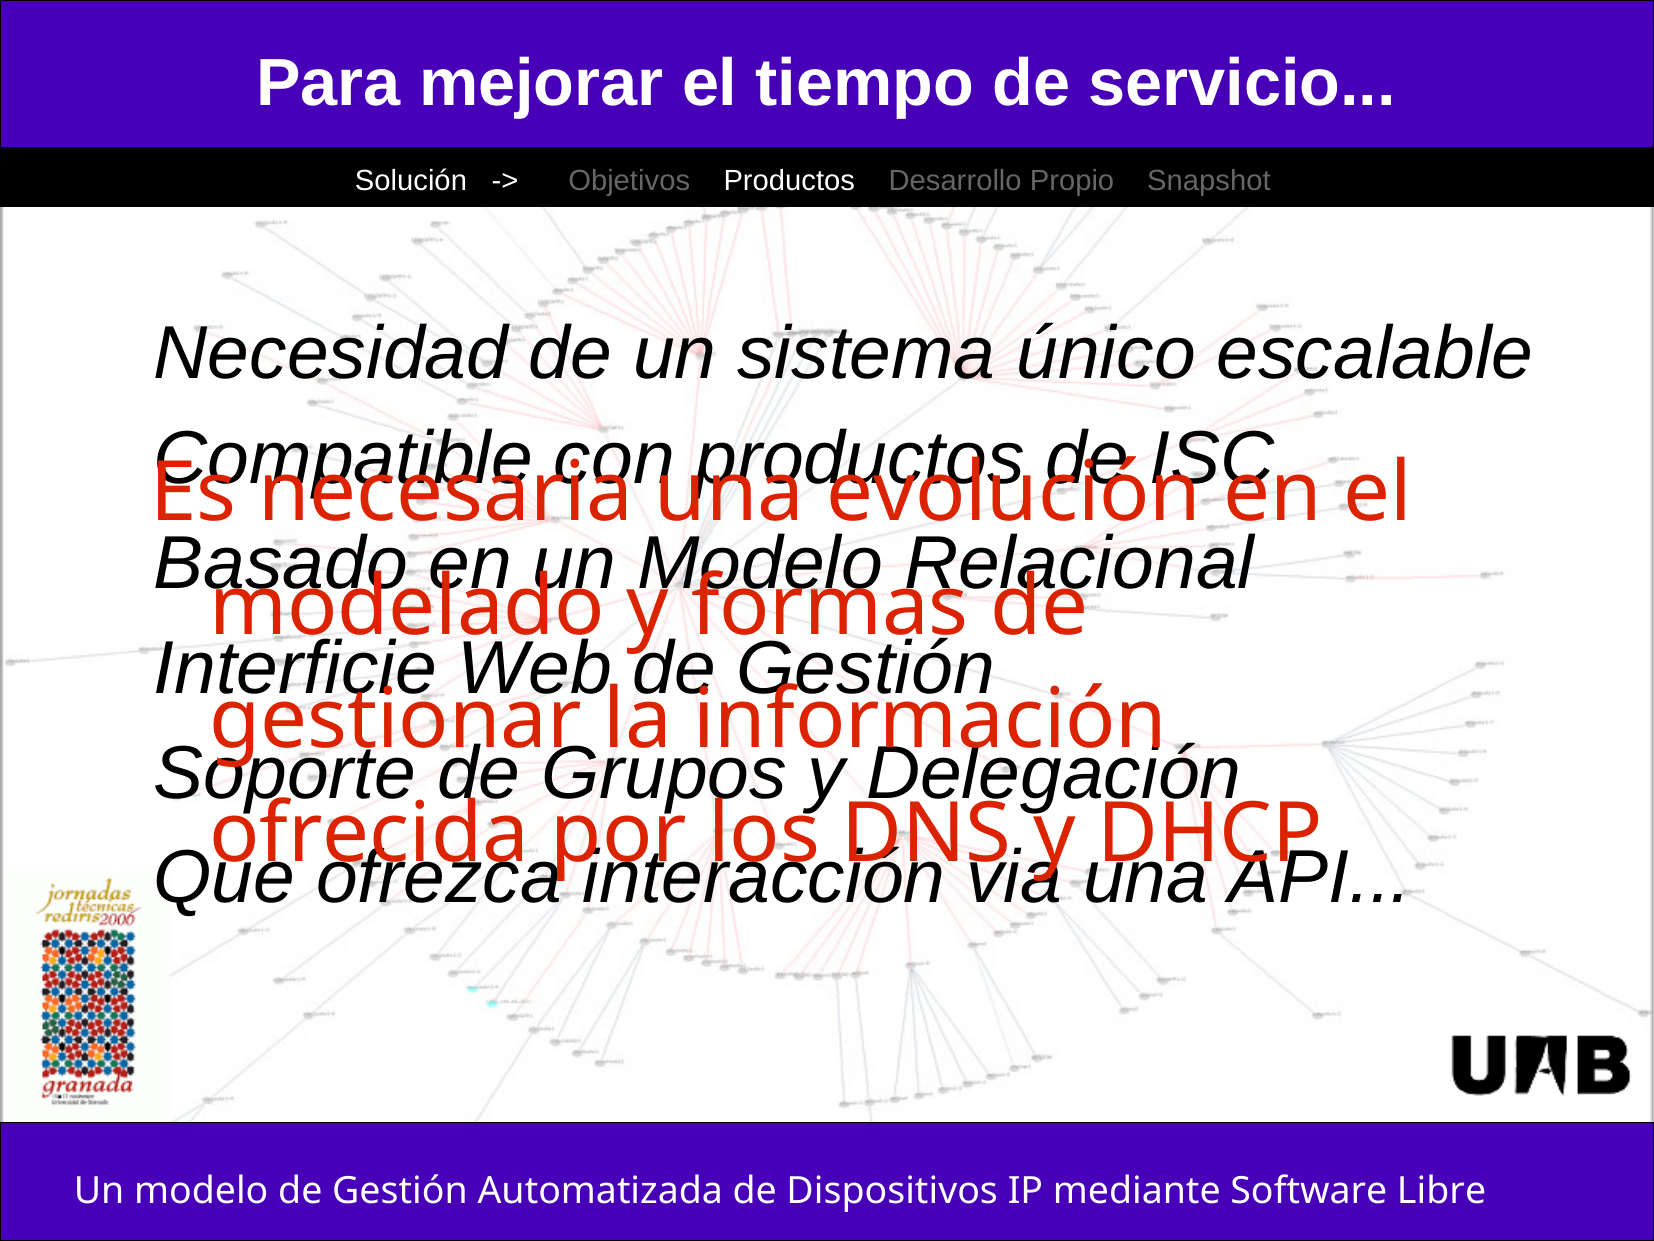

# Para mejorar el tiempo de servicio...
 Solución -> Objetivos Productos Desarrollo Propio Snapshot
Necesidad de un sistema único escalable
Compatible con productos de ISC
Basado en un Modelo Relacional
Interficie Web de Gestión
Soporte de Grupos y Delegación
Que ofrezca interacción via una API...
Es necesaria una evolución en el modelado y formas de gestionar la información ofrecida por los DNS y DHCP